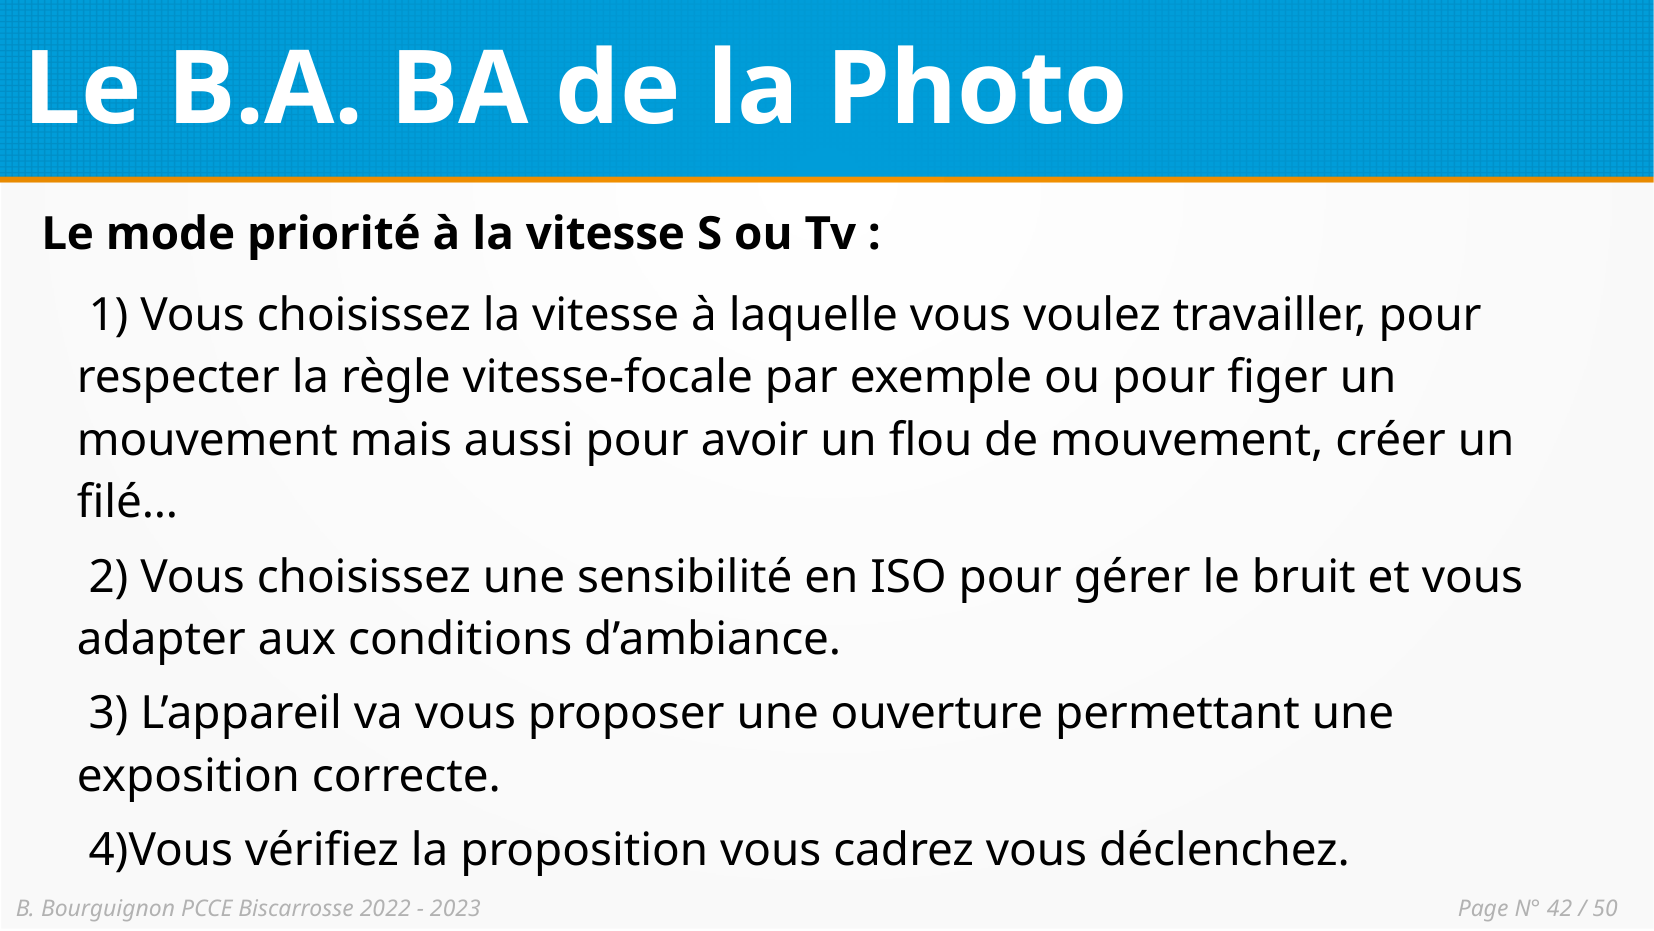

# Le B.A. BA de la Photo
Le mode priorité à la vitesse S ou Tv :
 Vous choisissez la vitesse à laquelle vous voulez travailler, pour respecter la règle vitesse-focale par exemple ou pour figer un mouvement mais aussi pour avoir un flou de mouvement, créer un filé…
 Vous choisissez une sensibilité en ISO pour gérer le bruit et vous adapter aux conditions d’ambiance.
 L’appareil va vous proposer une ouverture permettant une exposition correcte.
Vous vérifiez la proposition vous cadrez vous déclenchez.